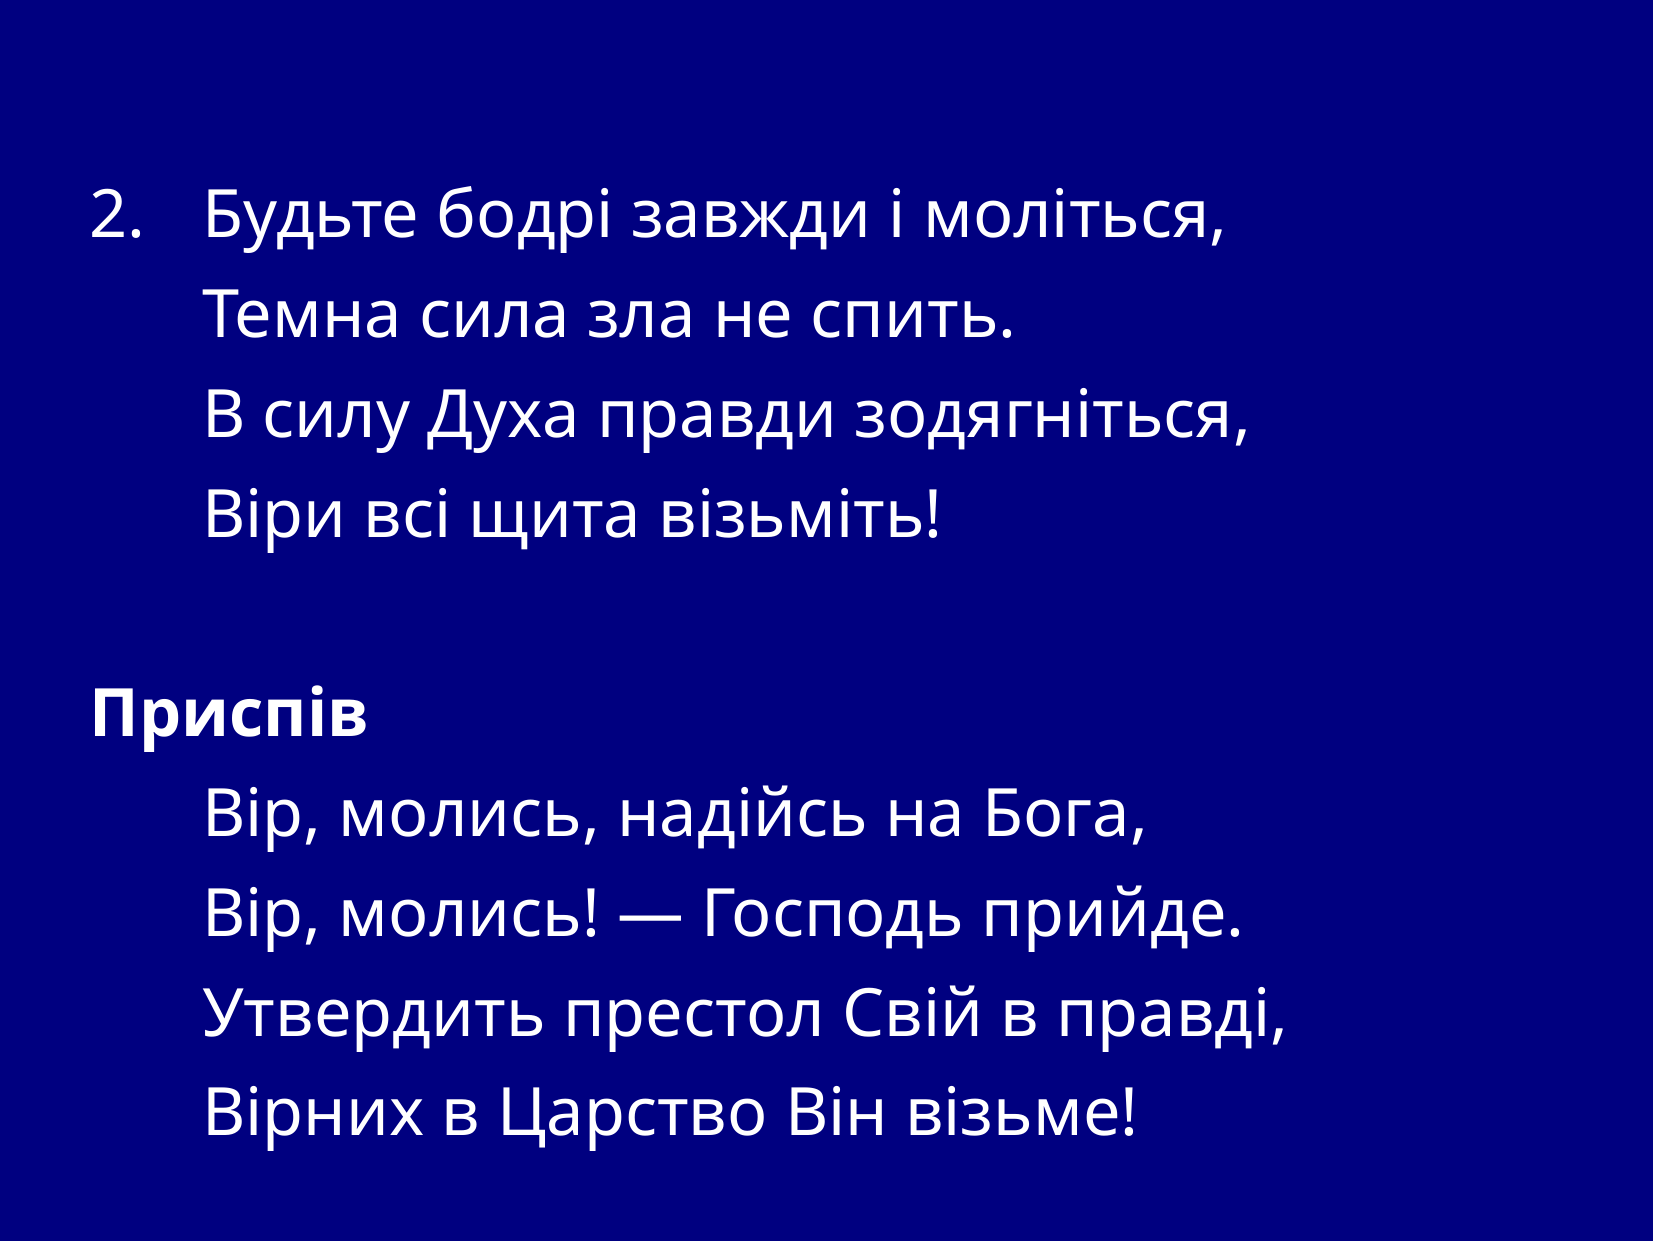

2.	Будьте бодрі завжди і моліться,
	Темна сила зла не спить.
	В силу Духа правди зодягніться,
	Віри всі щита візьміть!
Приспів
	Вір, молись, надійсь на Бога,
	Вір, молись! ― Господь прийде.
	Утвердить престол Свій в правді,
	Вірних в Царство Він візьме!